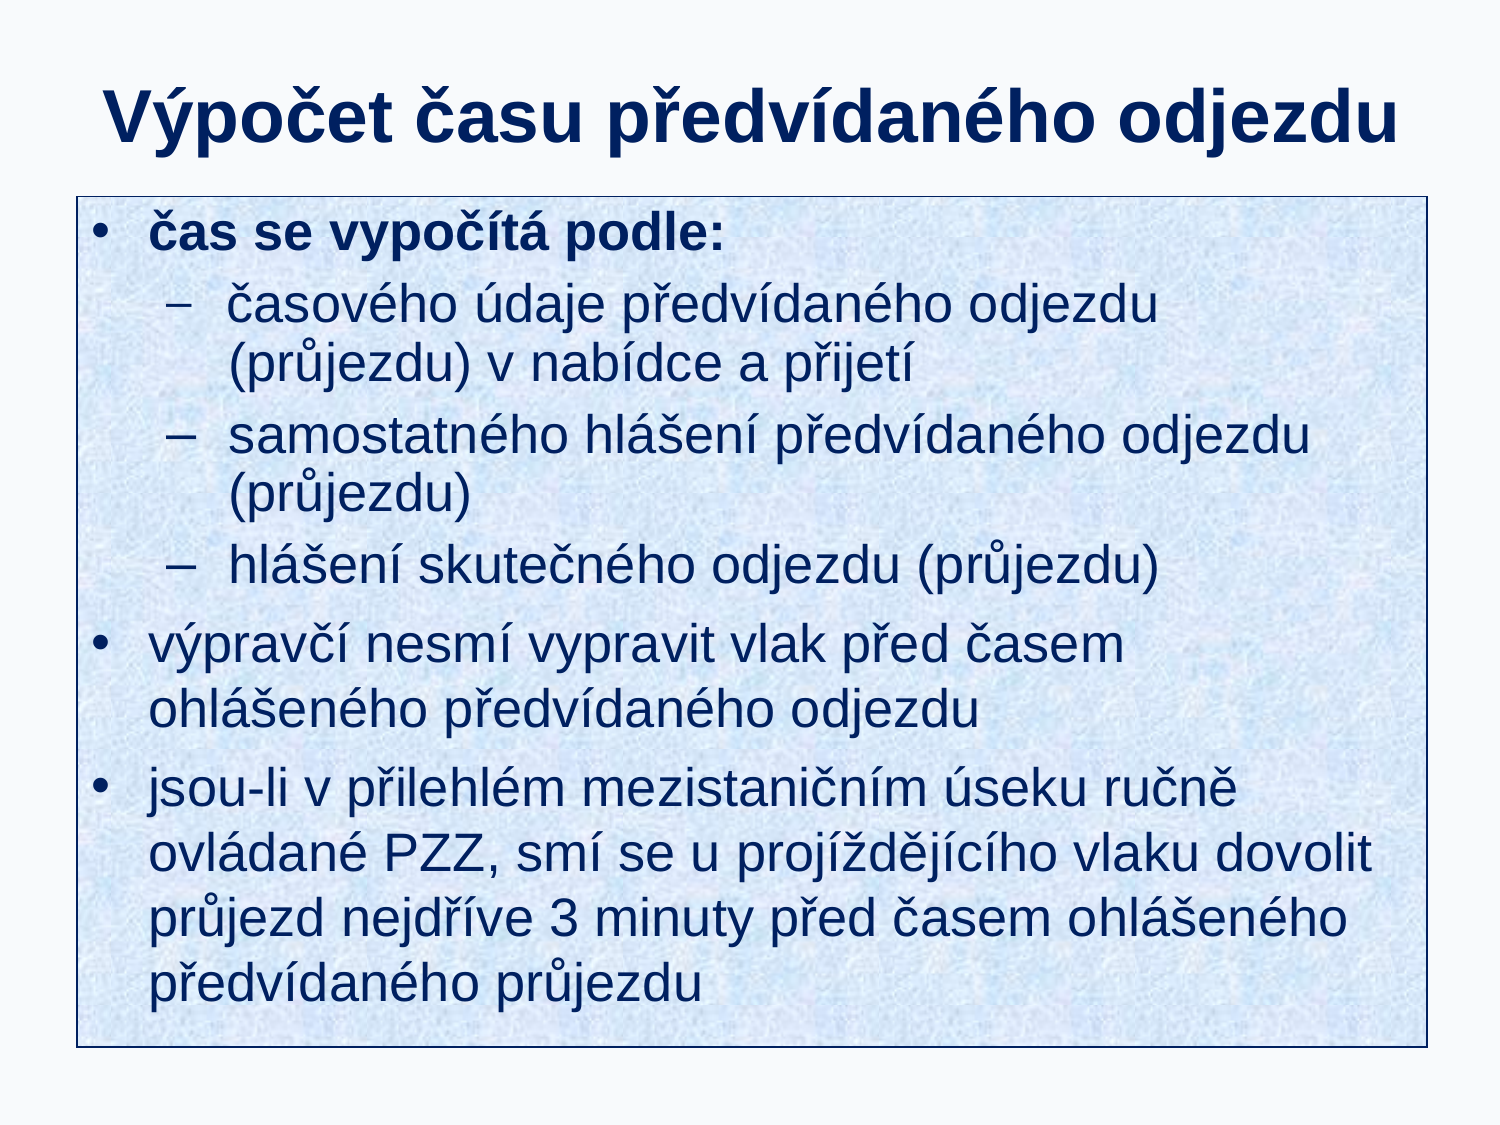

# Výpočet času předvídaného odjezdu
čas se vypočítá podle:
 časového údaje předvídaného odjezdu
 (průjezdu) v nabídce a přijetí
 samostatného hlášení předvídaného odjezdu
 (průjezdu)
 hlášení skutečného odjezdu (průjezdu)
výpravčí nesmí vypravit vlak před časem ohlášeného předvídaného odjezdu
jsou-li v přilehlém mezistaničním úseku ručně ovládané PZZ, smí se u projíždějícího vlaku dovolit průjezd nejdříve 3 minuty před časem ohlášeného předvídaného průjezdu